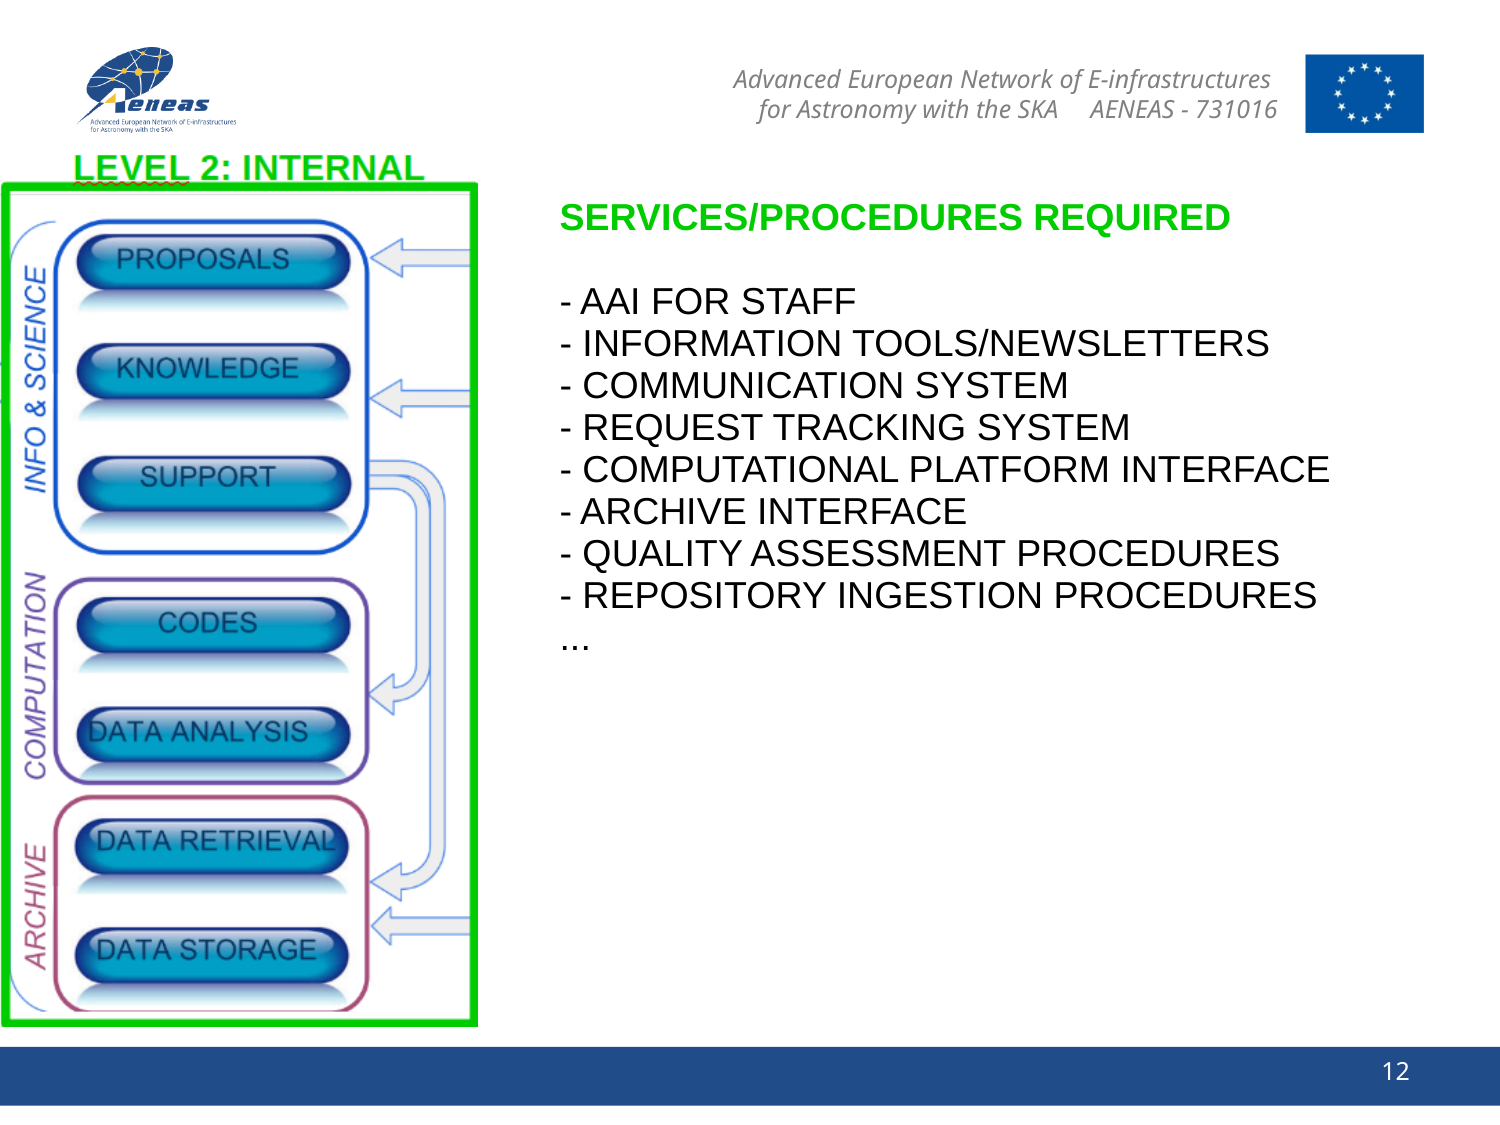

SERVICES/PROCEDURES REQUIRED
- AAI FOR STAFF
- INFORMATION TOOLS/NEWSLETTERS
- COMMUNICATION SYSTEM
- REQUEST TRACKING SYSTEM
- COMPUTATIONAL PLATFORM INTERFACE
- ARCHIVE INTERFACE
- QUALITY ASSESSMENT PROCEDURES
- REPOSITORY INGESTION PROCEDURES
...
12